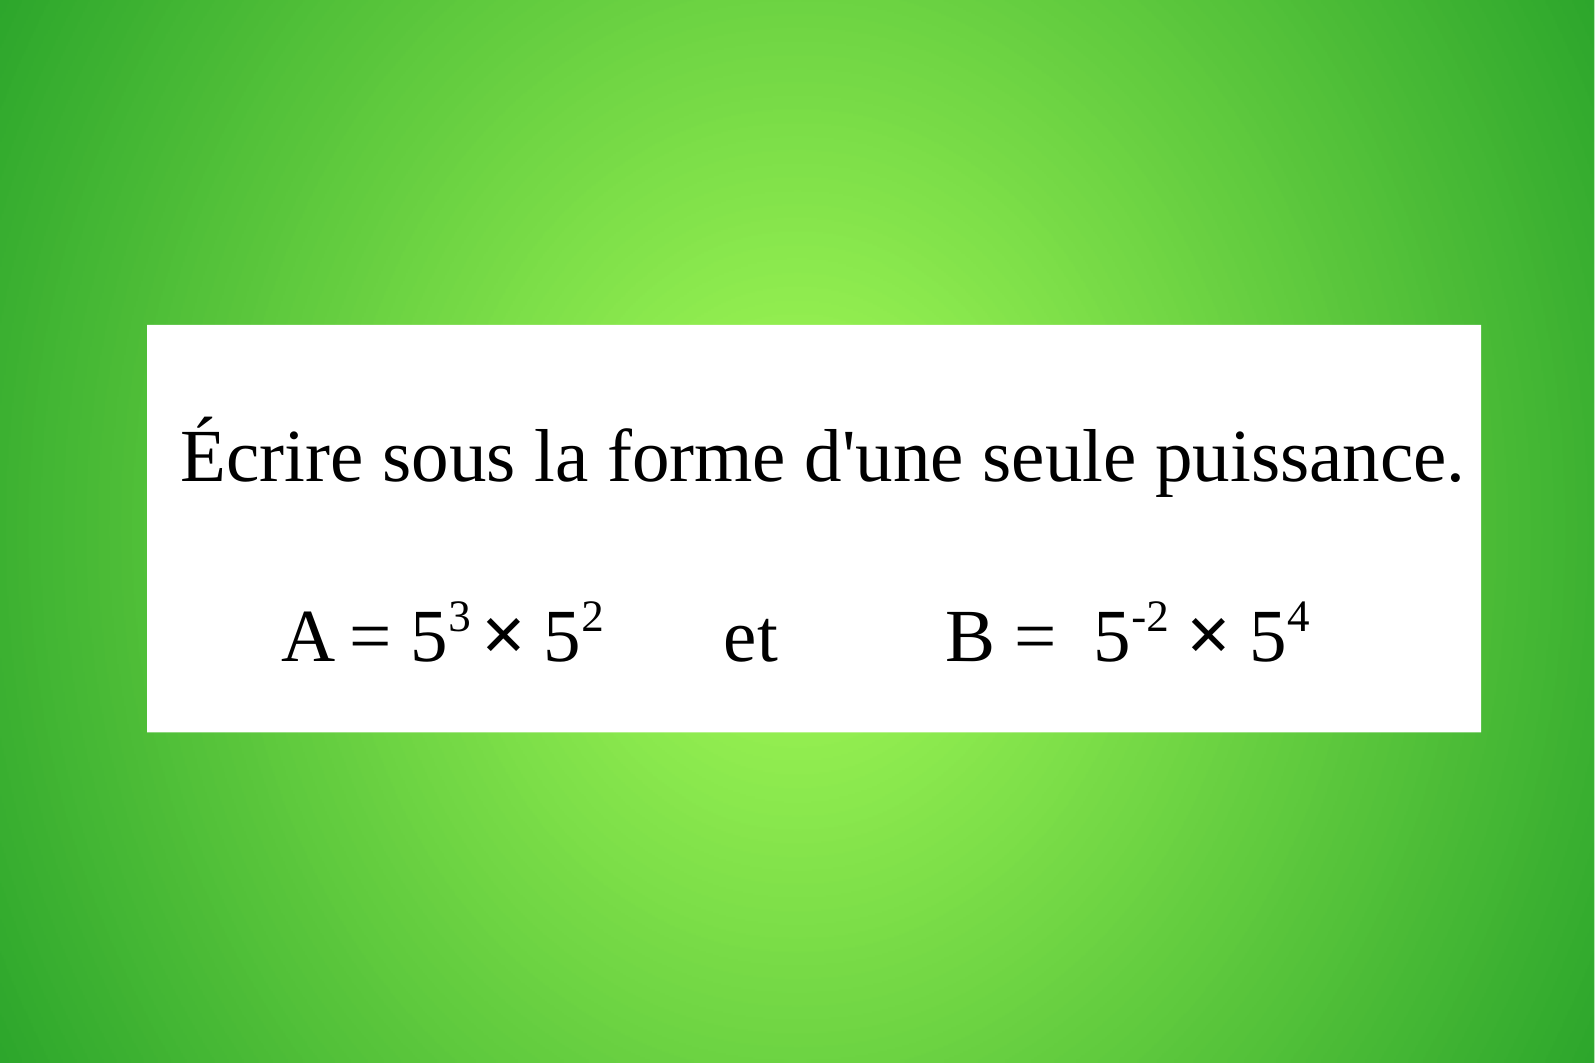

Écrire sous la forme d'une seule puissance.
A = 53 × 52 		et			B = 5-2 × 54